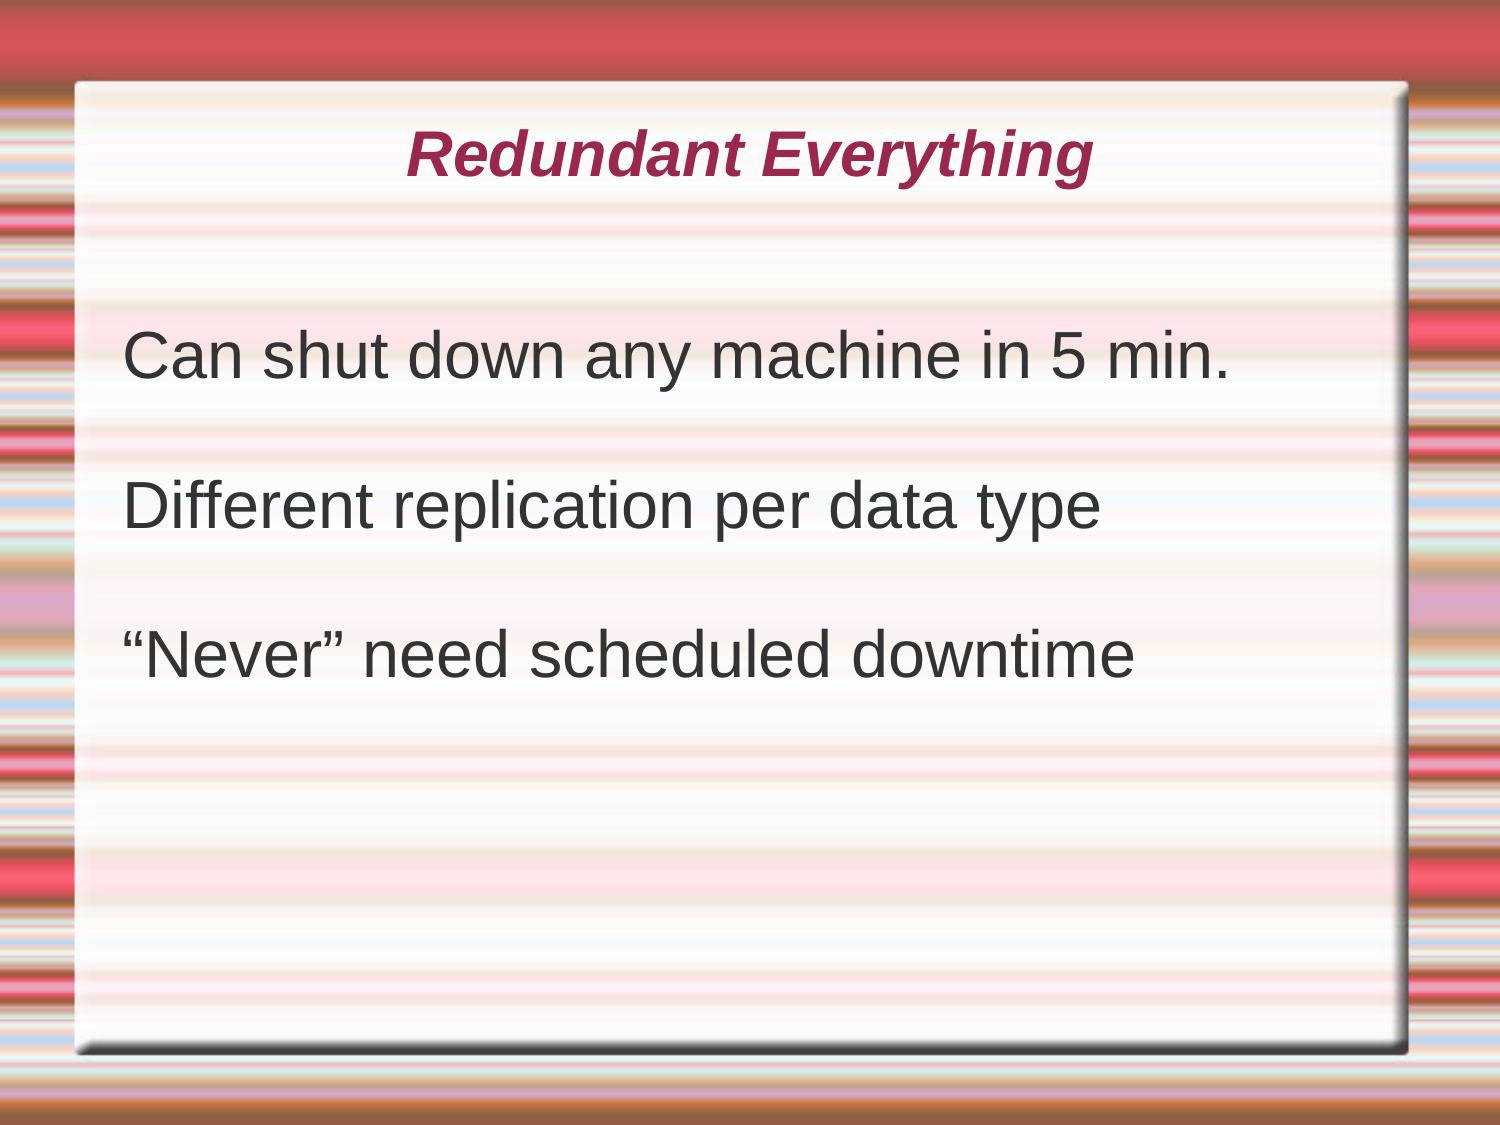

# Redundant Everything
Can shut down any machine in 5 min.
Different replication per data type
“Never” need scheduled downtime